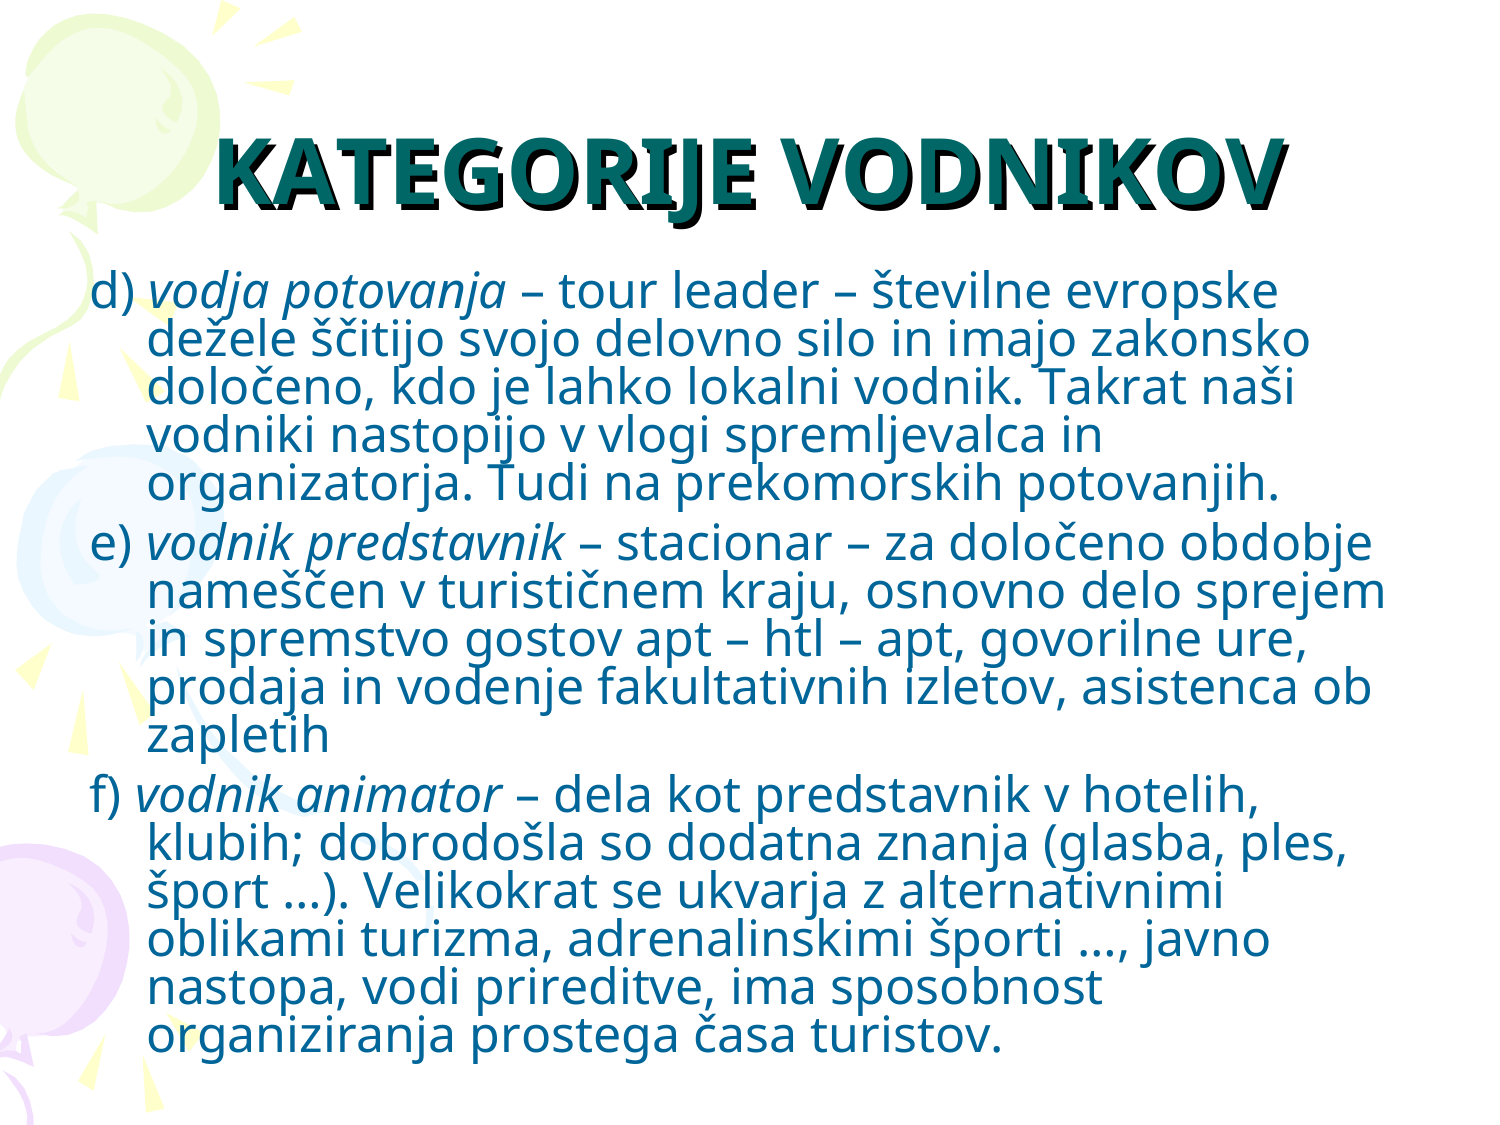

# KATEGORIJE VODNIKOV
d) vodja potovanja – tour leader – številne evropske dežele ščitijo svojo delovno silo in imajo zakonsko določeno, kdo je lahko lokalni vodnik. Takrat naši vodniki nastopijo v vlogi spremljevalca in organizatorja. Tudi na prekomorskih potovanjih.
e) vodnik predstavnik – stacionar – za določeno obdobje nameščen v turističnem kraju, osnovno delo sprejem in spremstvo gostov apt – htl – apt, govorilne ure, prodaja in vodenje fakultativnih izletov, asistenca ob zapletih
f) vodnik animator – dela kot predstavnik v hotelih, klubih; dobrodošla so dodatna znanja (glasba, ples, šport …). Velikokrat se ukvarja z alternativnimi oblikami turizma, adrenalinskimi športi …, javno nastopa, vodi prireditve, ima sposobnost organiziranja prostega časa turistov.